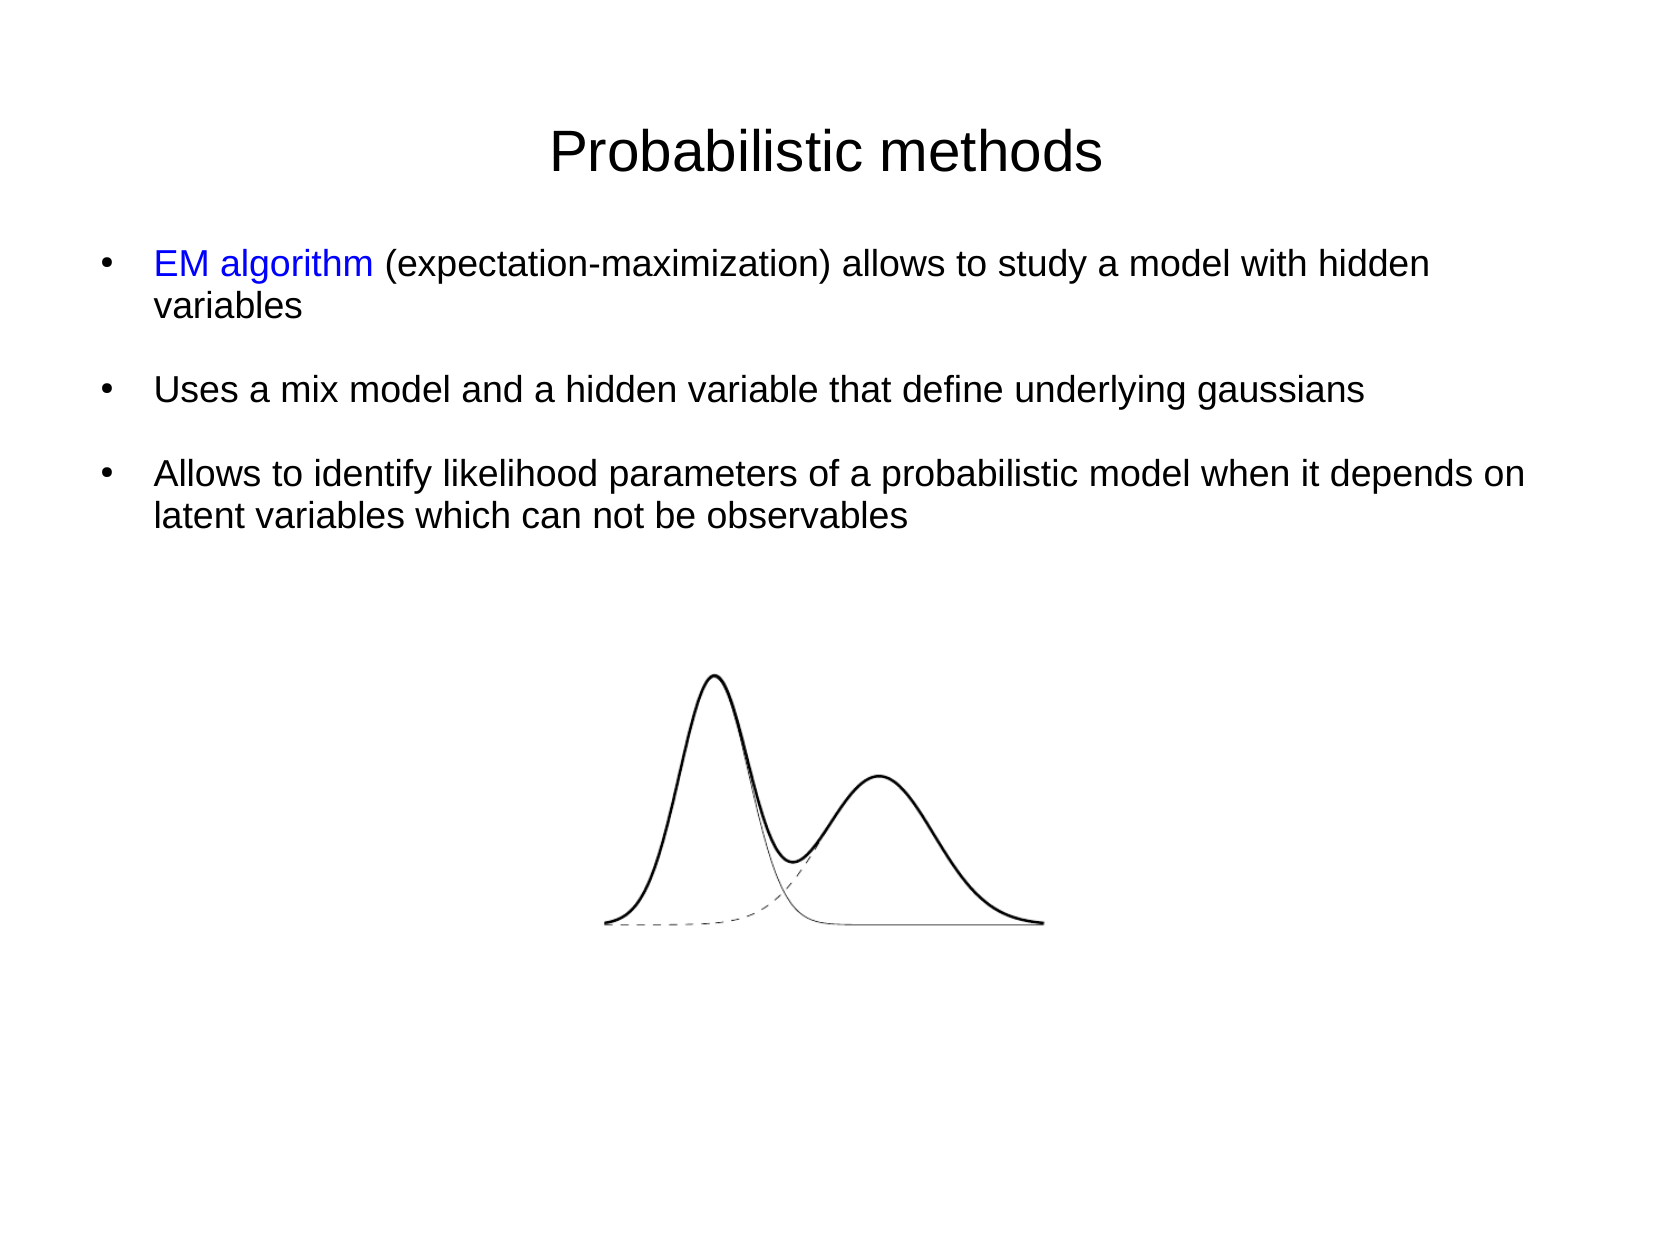

Probabilistic methods
# EM algorithm (expectation-maximization) allows to study a model with hidden variables
Uses a mix model and a hidden variable that define underlying gaussians
Allows to identify likelihood parameters of a probabilistic model when it depends on latent variables which can not be observables